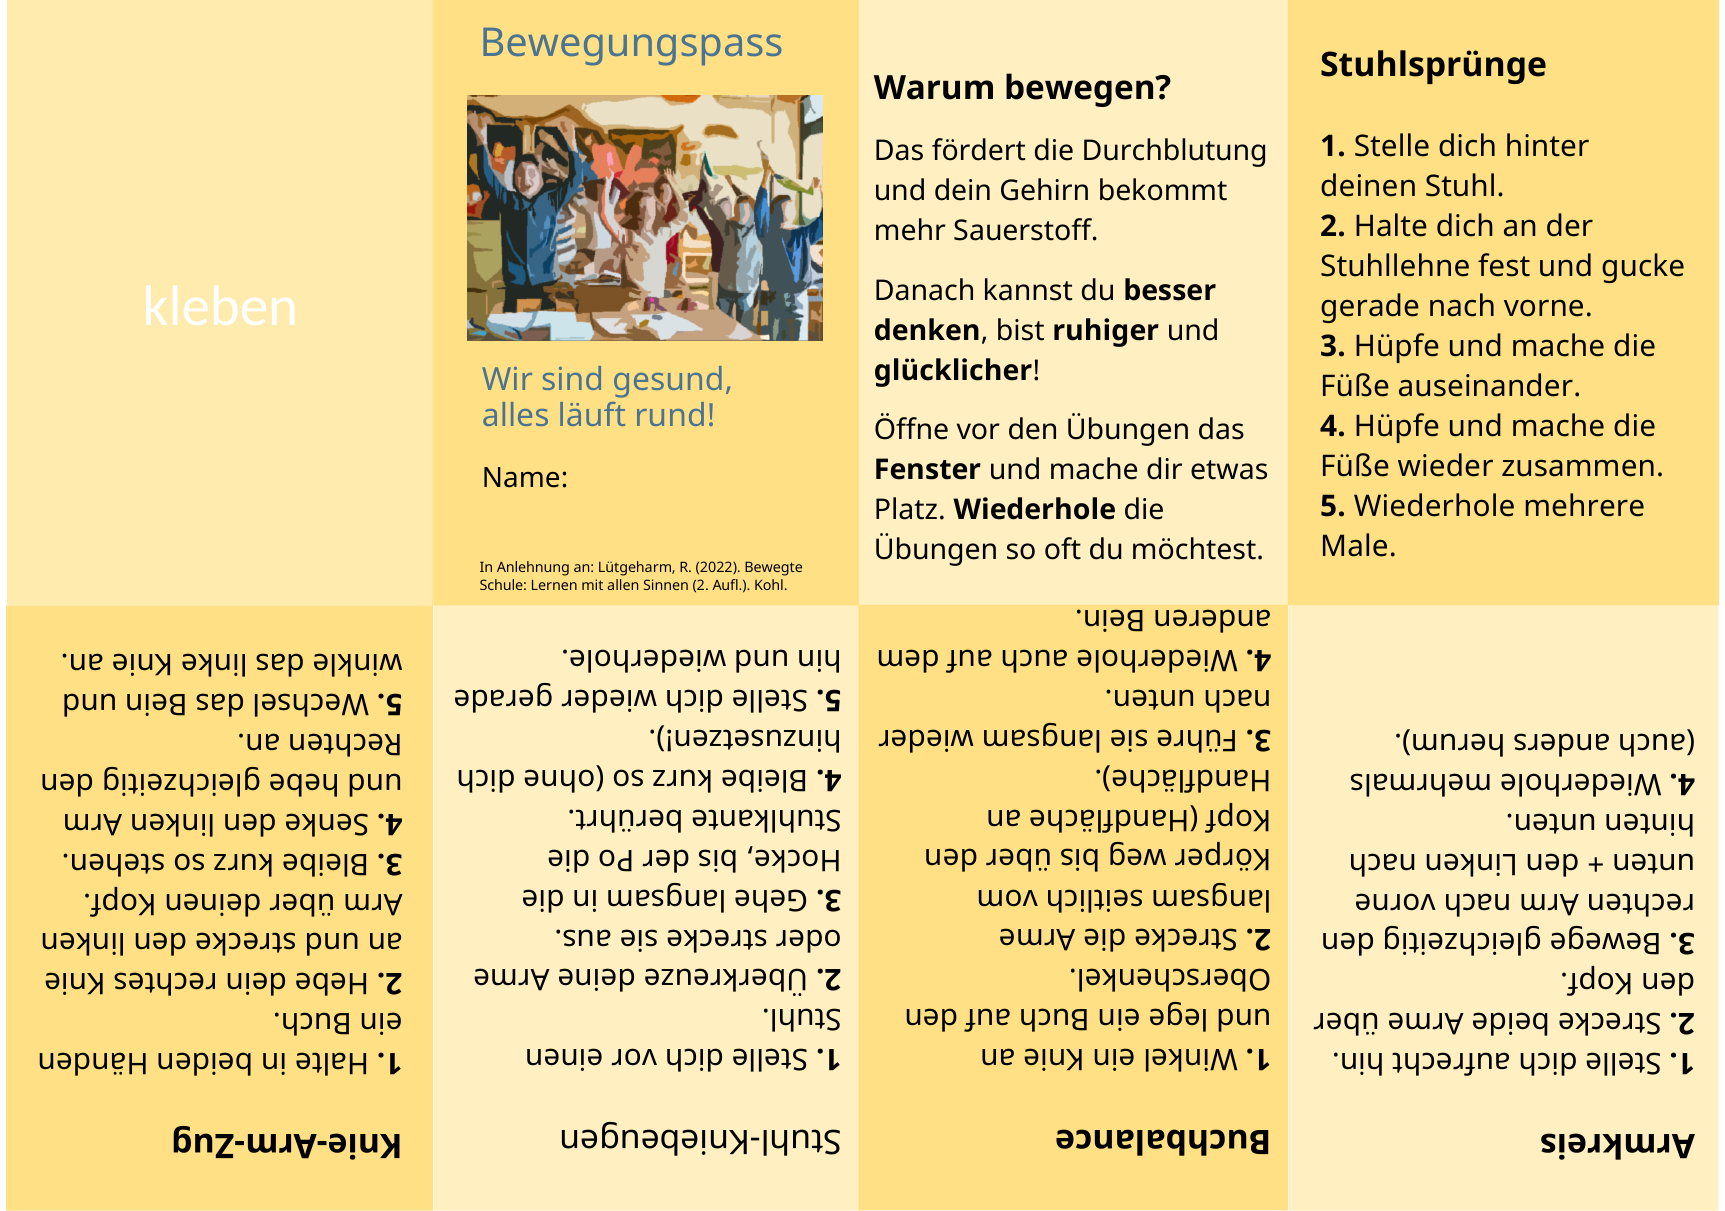

Warum bewegen?
Das fördert die Durchblutung und dein Gehirn bekommt mehr Sauerstoff.
Danach kannst du besser denken, bist ruhiger und glücklicher!
Öffne vor den Übungen das Fenster und mache dir etwas Platz. Wiederhole die Übungen so oft du möchtest.
Stuhlsprünge
1. Stelle dich hinter
deinen Stuhl.
2. Halte dich an der
Stuhllehne fest und gucke gerade nach vorne.
3. Hüpfe und mache die Füße auseinander.
4. Hüpfe und mache die Füße wieder zusammen.
5. Wiederhole mehrere Male.
kleben
Bewegungspass
In Anlehnung an: Lütgeharm, R. (2022). Bewegte Schule: Lernen mit allen Sinnen (2. Aufl.). Kohl.
Wir sind gesund,
alles läuft rund!
Name:
Buchbalance
1. Winkel ein Knie an
und lege ein Buch auf den Oberschenkel.
2. Strecke die Arme langsam seitlich vom Körper weg bis über den Kopf (Handfläche an Handfläche).
3. Führe sie langsam wieder nach unten.
4. Wiederhole auch auf dem anderen Bein.
Stuhl-Kniebeugen
1. Stelle dich vor einen Stuhl.
2. Überkreuze deine Arme oder strecke sie aus.
3. Gehe langsam in die Hocke, bis der Po die Stuhlkante berührt.
4. Bleibe kurz so (ohne dich hinzusetzen!).
5. Stelle dich wieder gerade hin und wiederhole.
Knie-Arm-Zug
1. Halte in beiden Händen ein Buch.
2. Hebe dein rechtes Knie an und strecke den linken Arm über deinen Kopf.
3. Bleibe kurz so stehen.
4. Senke den linken Arm und hebe gleichzeitig den Rechten an.
5. Wechsel das Bein und winkle das linke Knie an.
Armkreis
1. Stelle dich aufrecht hin.
2. Strecke beide Arme über den Kopf.
3. Bewege gleichzeitig den rechten Arm nach vorne unten + den Linken nach hinten unten.
4. Wiederhole mehrmals (auch anders herum).